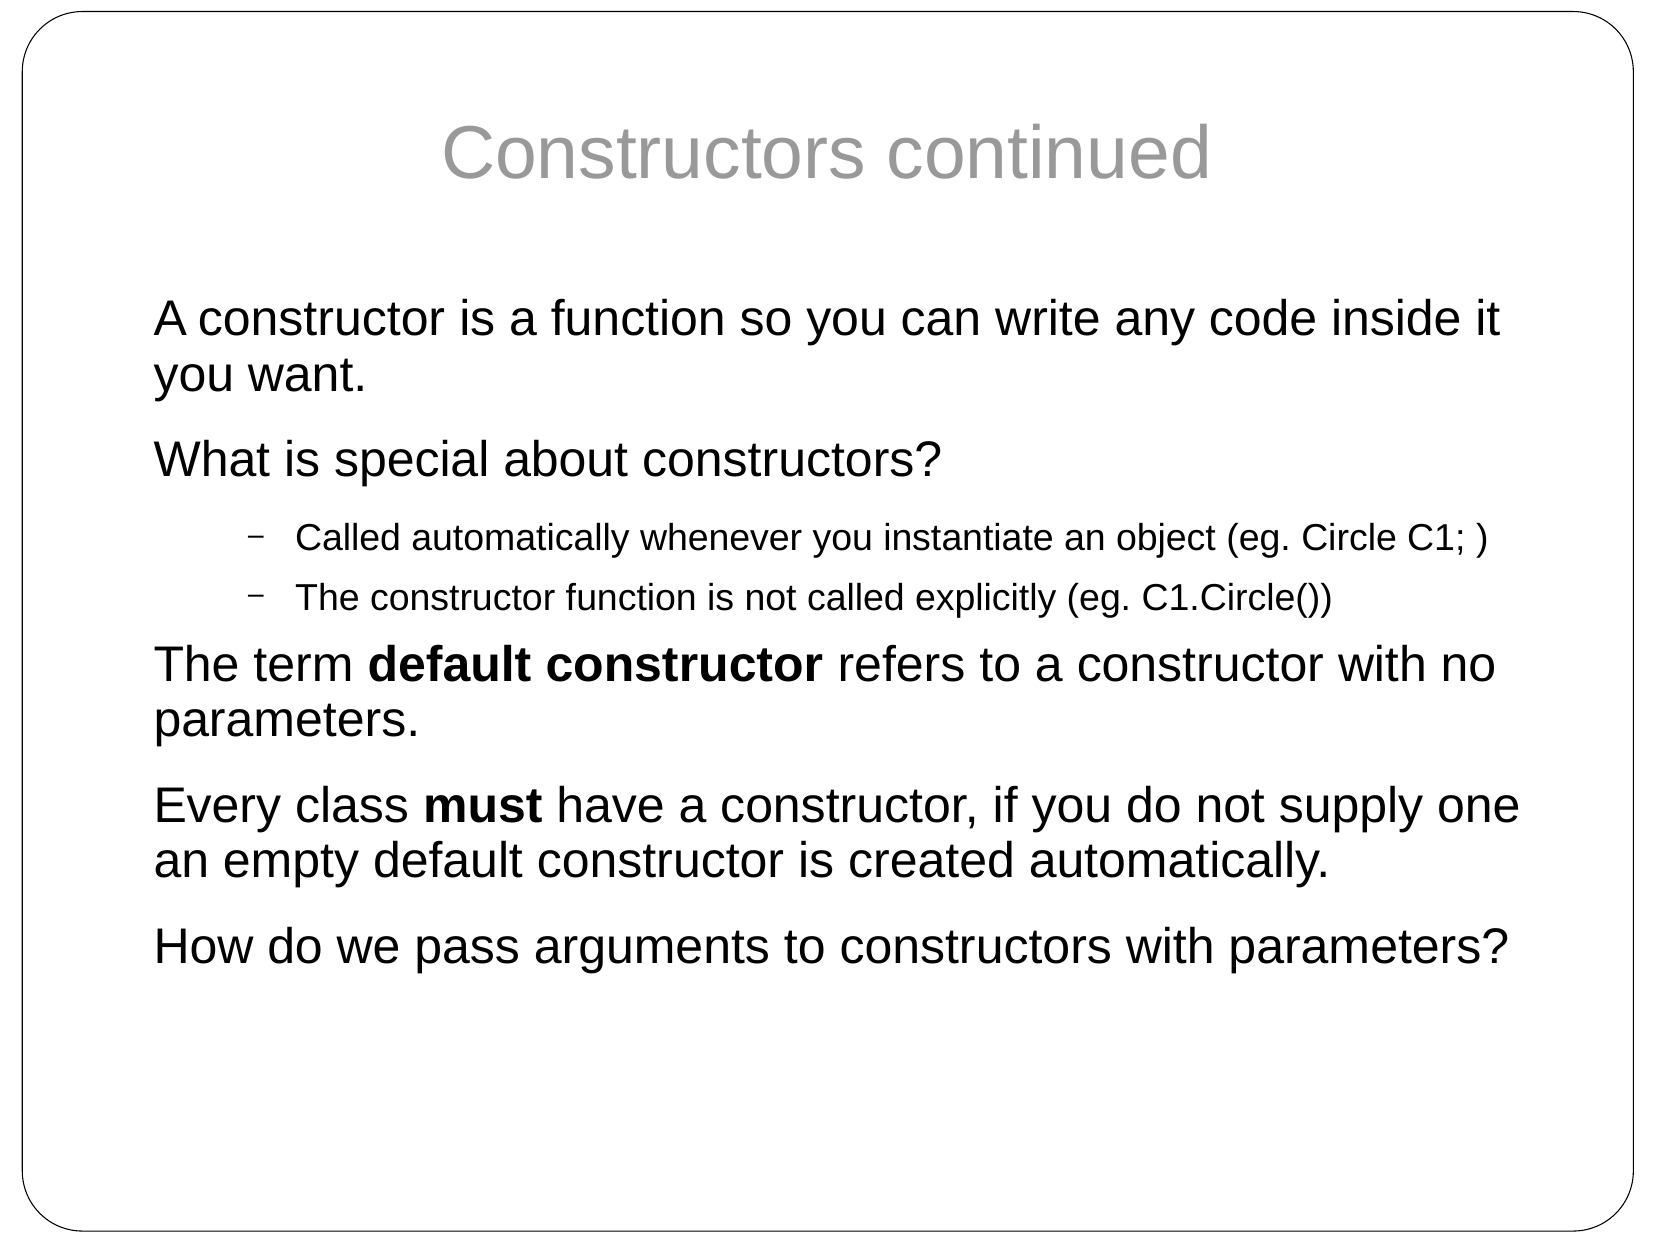

# Constructors continued
A constructor is a function so you can write any code inside it you want.
What is special about constructors?
Called automatically whenever you instantiate an object (eg. Circle C1; )
The constructor function is not called explicitly (eg. C1.Circle())
The term default constructor refers to a constructor with no parameters.
Every class must have a constructor, if you do not supply one an empty default constructor is created automatically.
How do we pass arguments to constructors with parameters?